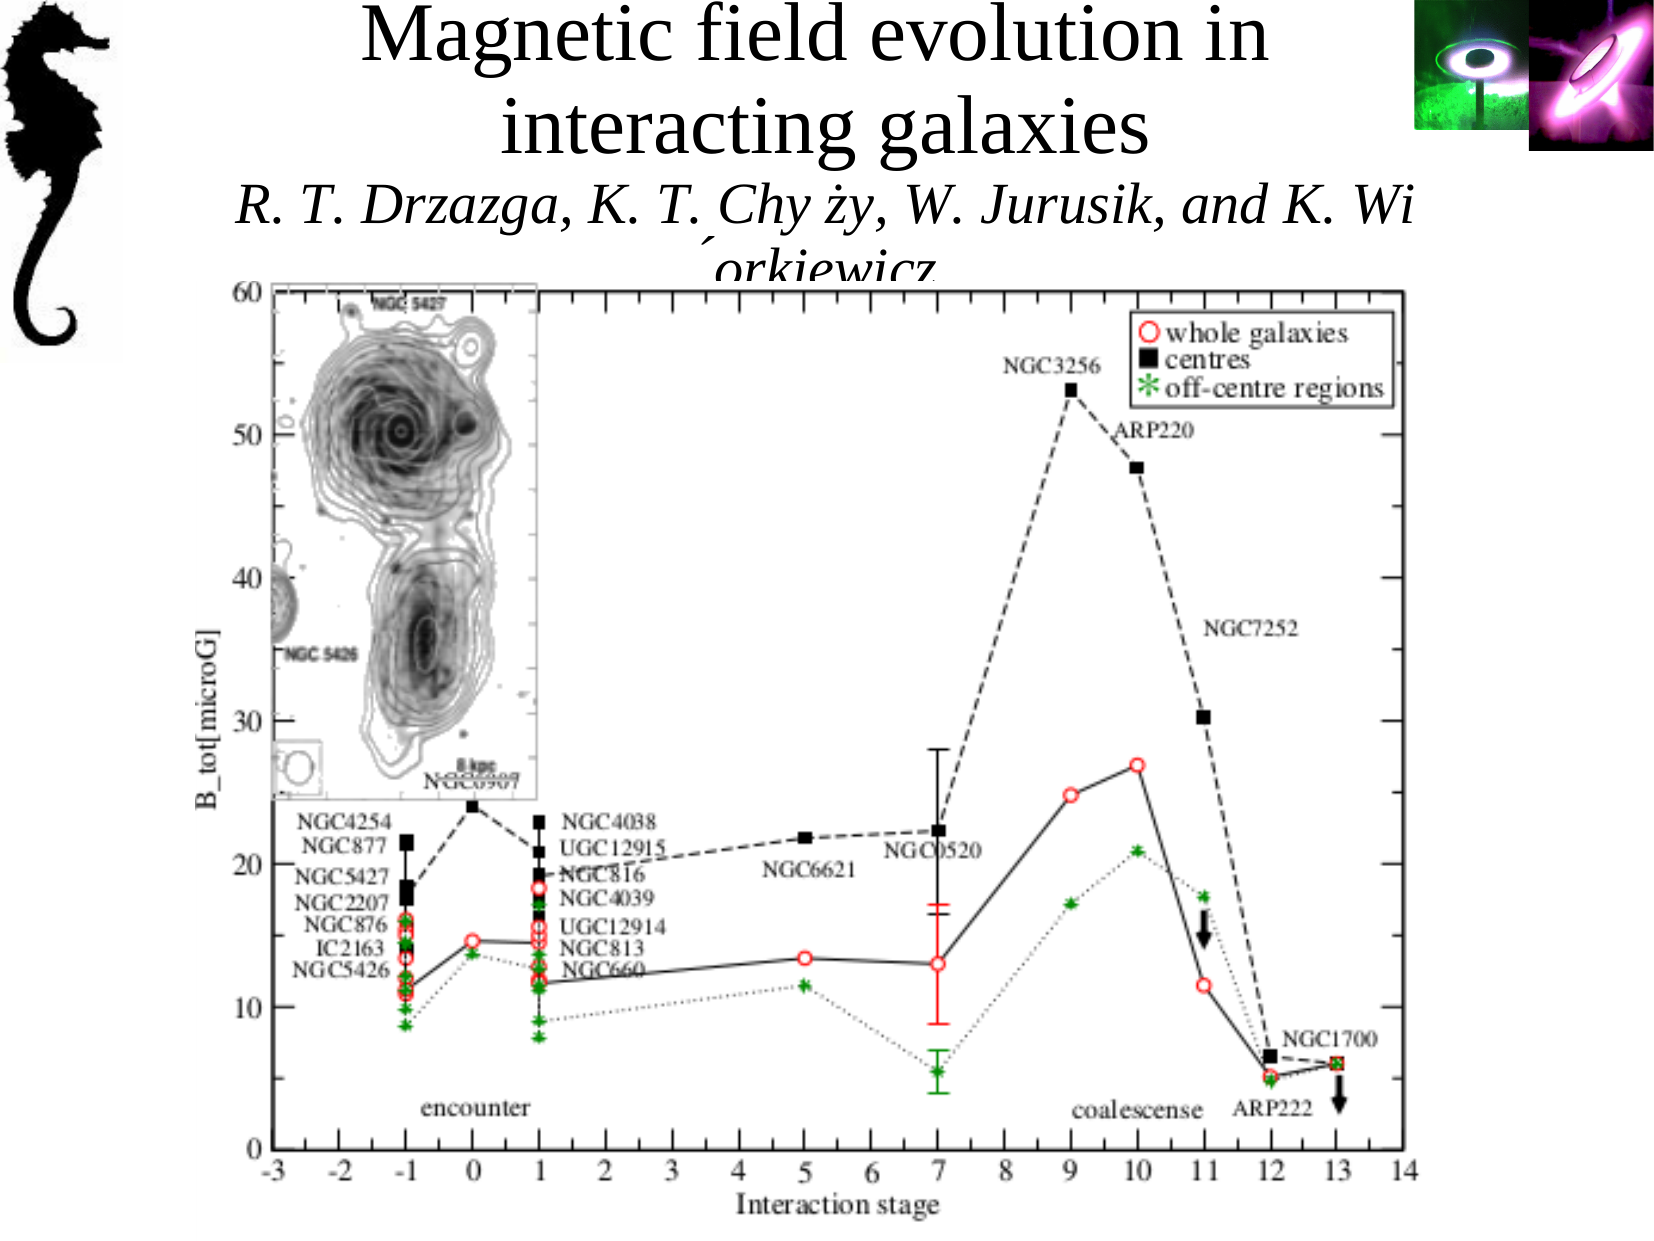

# Magnetic field evolution in interacting galaxies R. T. Drzazga, K. T. Chy ̇zy, W. Jurusik, and K. Wi ́orkiewicz